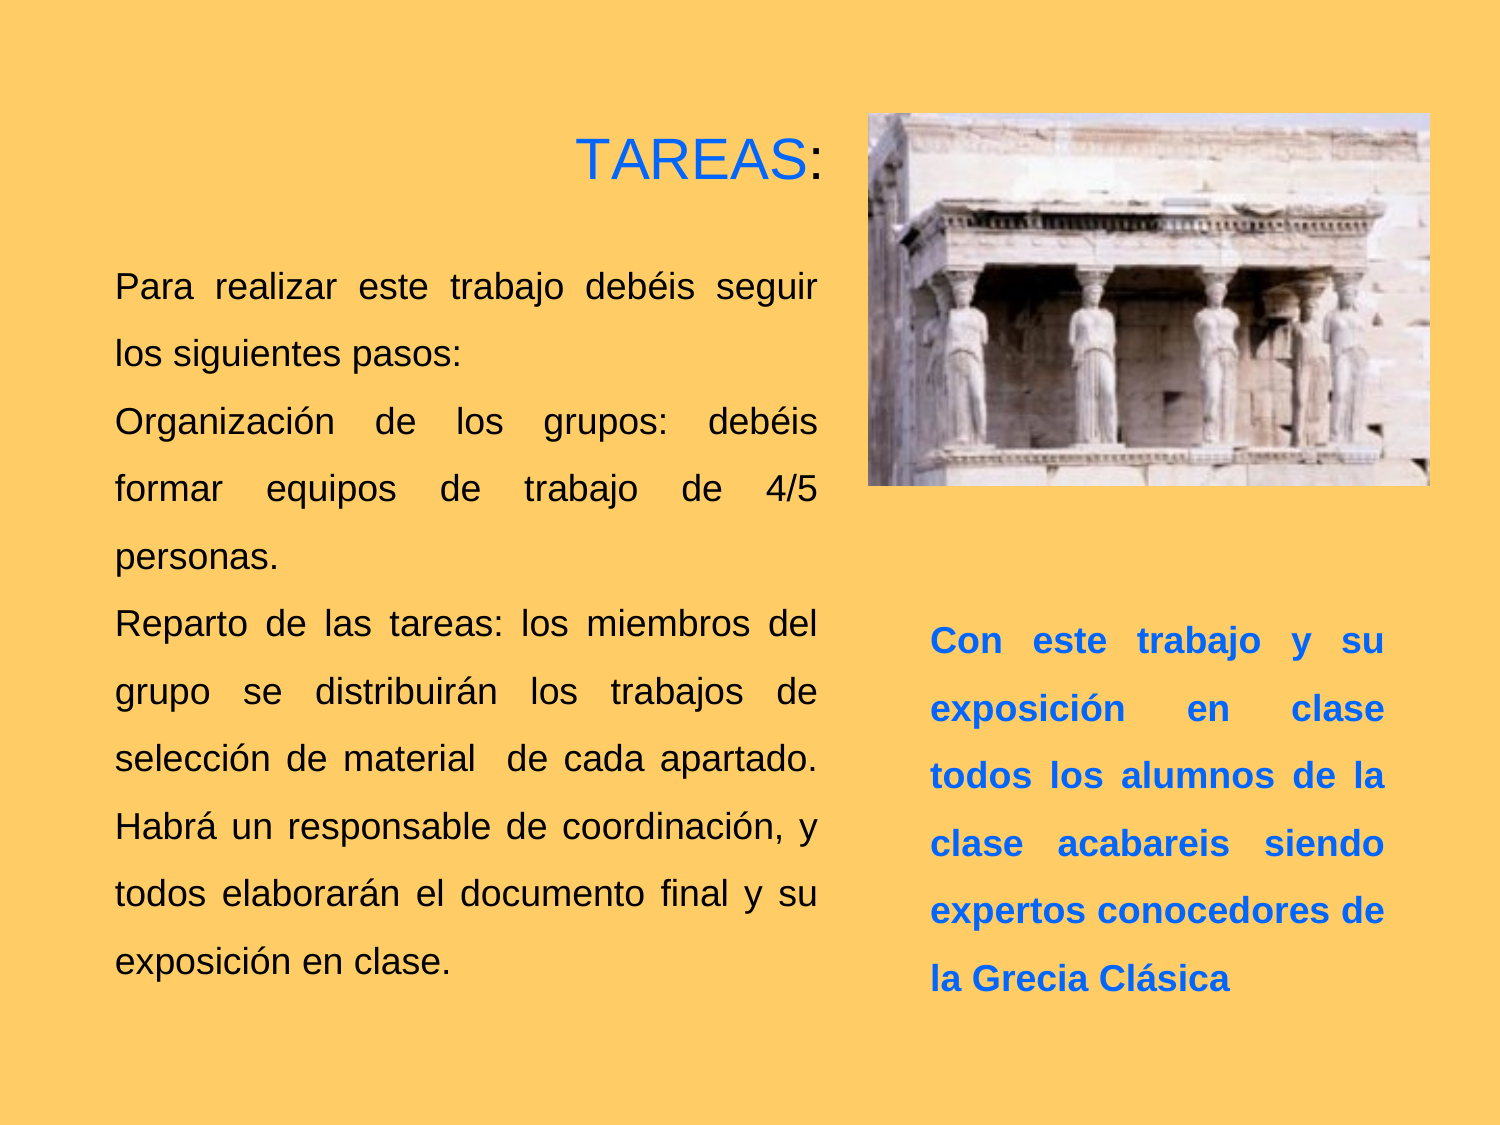

TAREAS:
Para realizar este trabajo debéis seguir los siguientes pasos:
Organización de los grupos: debéis formar equipos de trabajo de 4/5 personas.
Reparto de las tareas: los miembros del grupo se distribuirán los trabajos de selección de material de cada apartado. Habrá un responsable de coordinación, y todos elaborarán el documento final y su exposición en clase.
Con este trabajo y su exposición en clase todos los alumnos de la clase acabareis siendo expertos conocedores de la Grecia Clásica